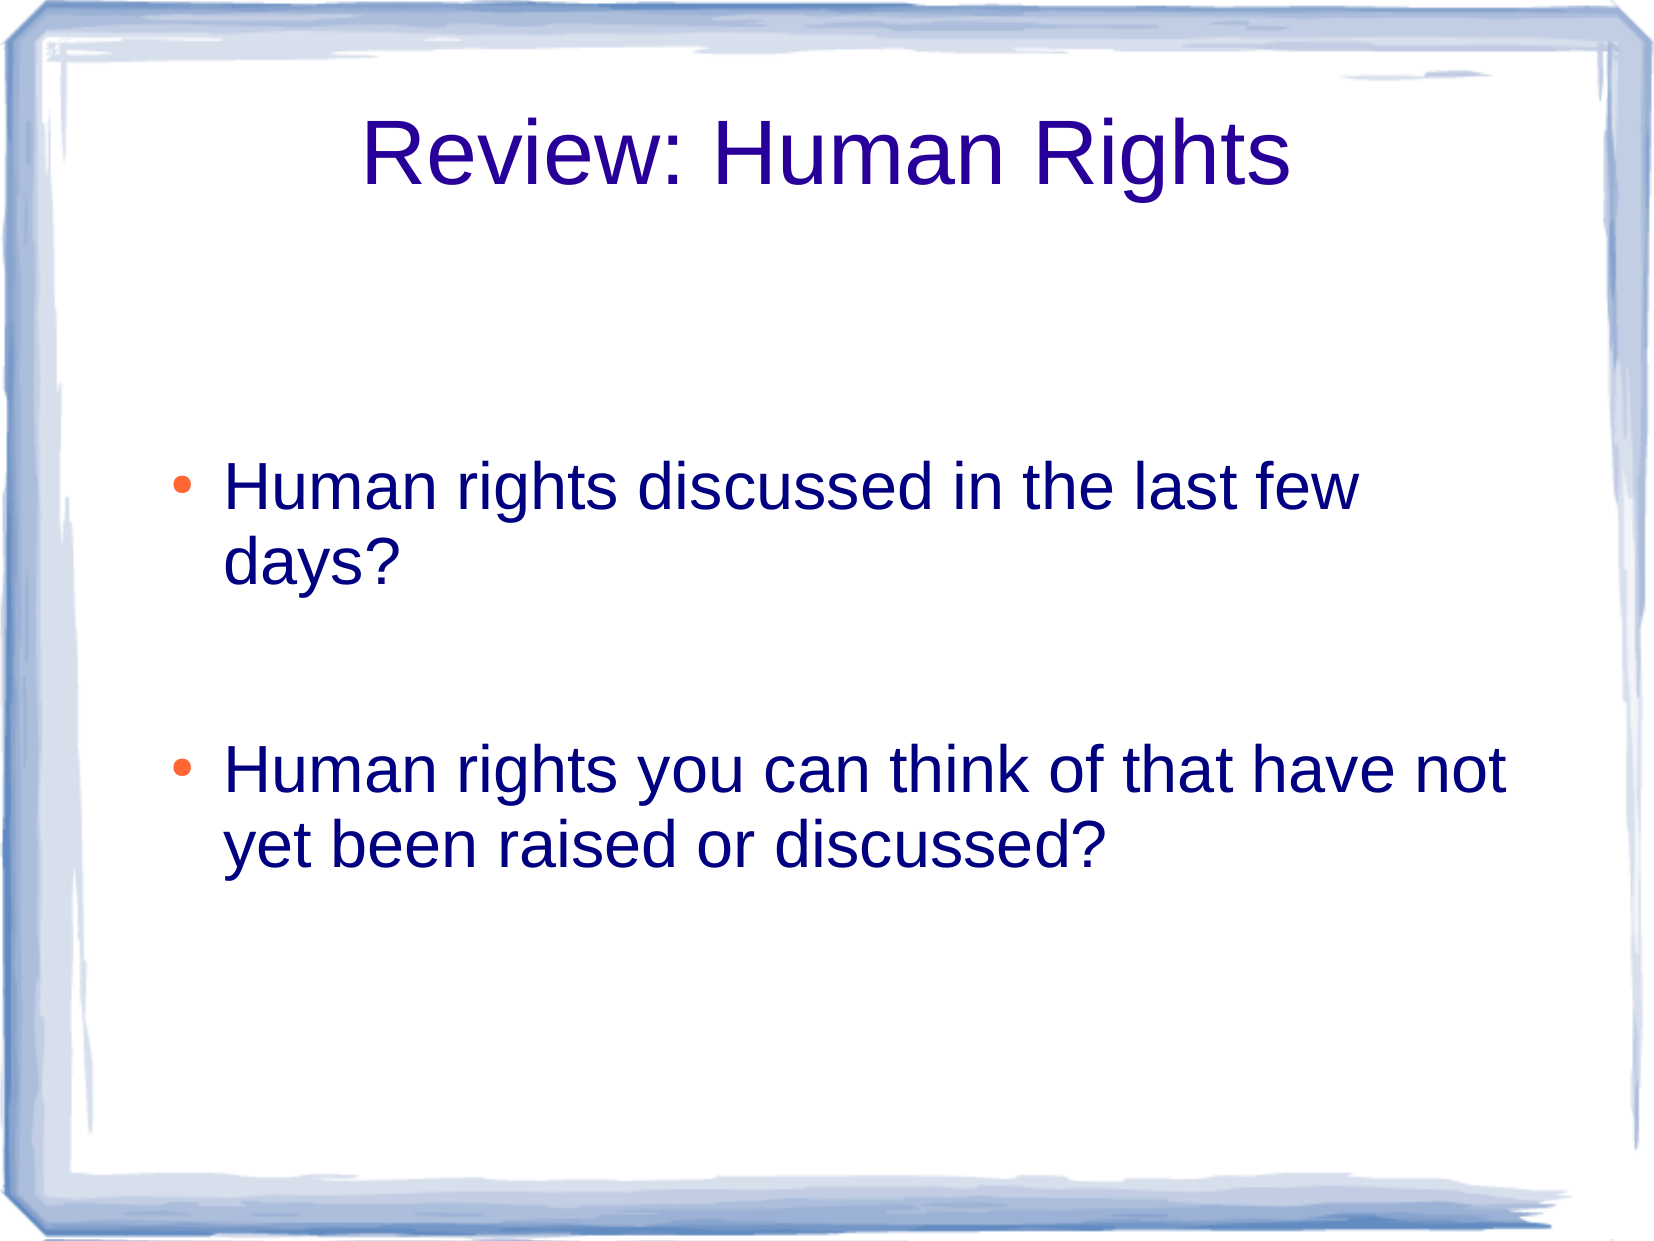

# Review: Human Rights
Human rights discussed in the last few days?
Human rights you can think of that have not yet been raised or discussed?